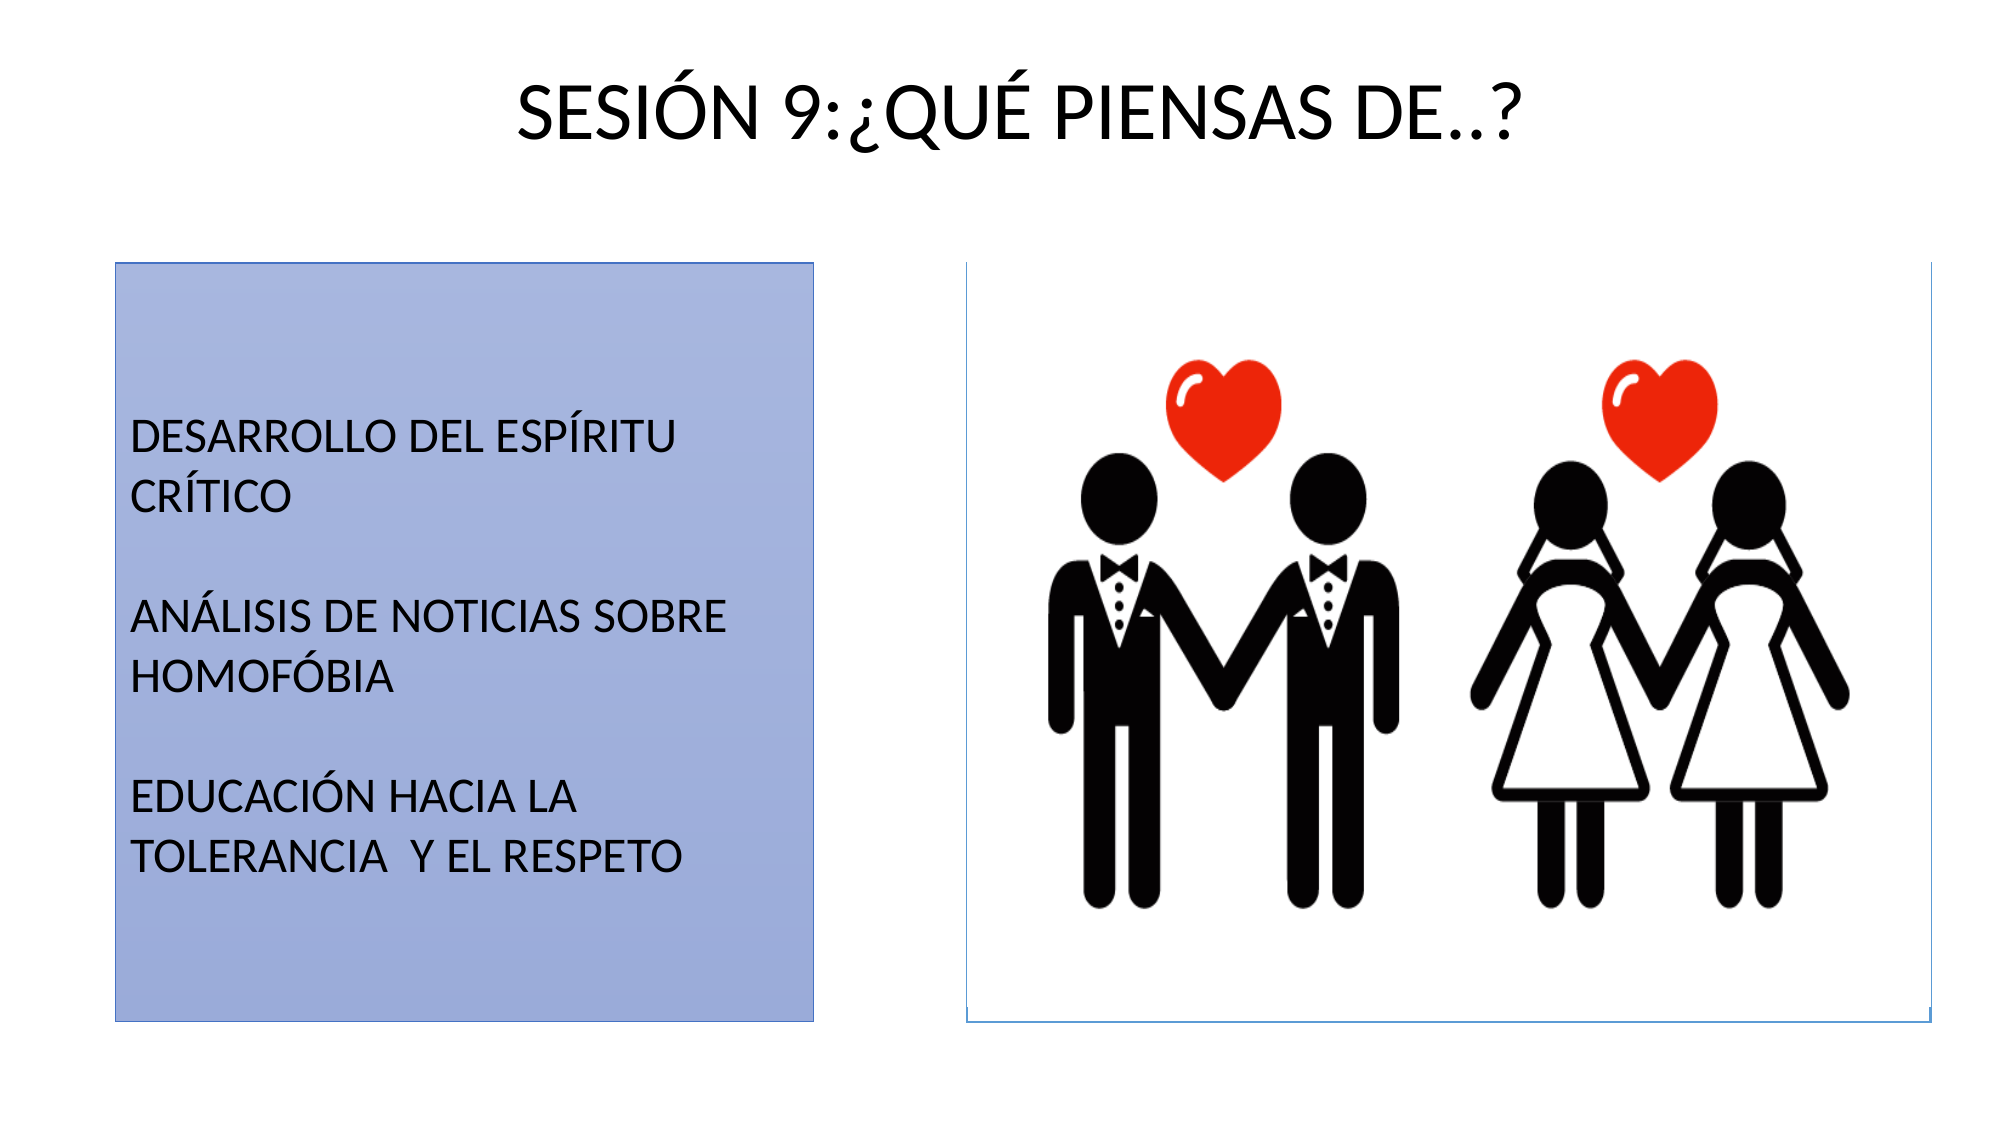

# SESIÓN 9:¿QUÉ PIENSAS DE..?
DESARROLLO DEL ESPÍRITU CRÍTICO
ANÁLISIS DE NOTICIAS SOBRE HOMOFÓBIA
EDUCACIÓN HACIA LA TOLERANCIA Y EL RESPETO